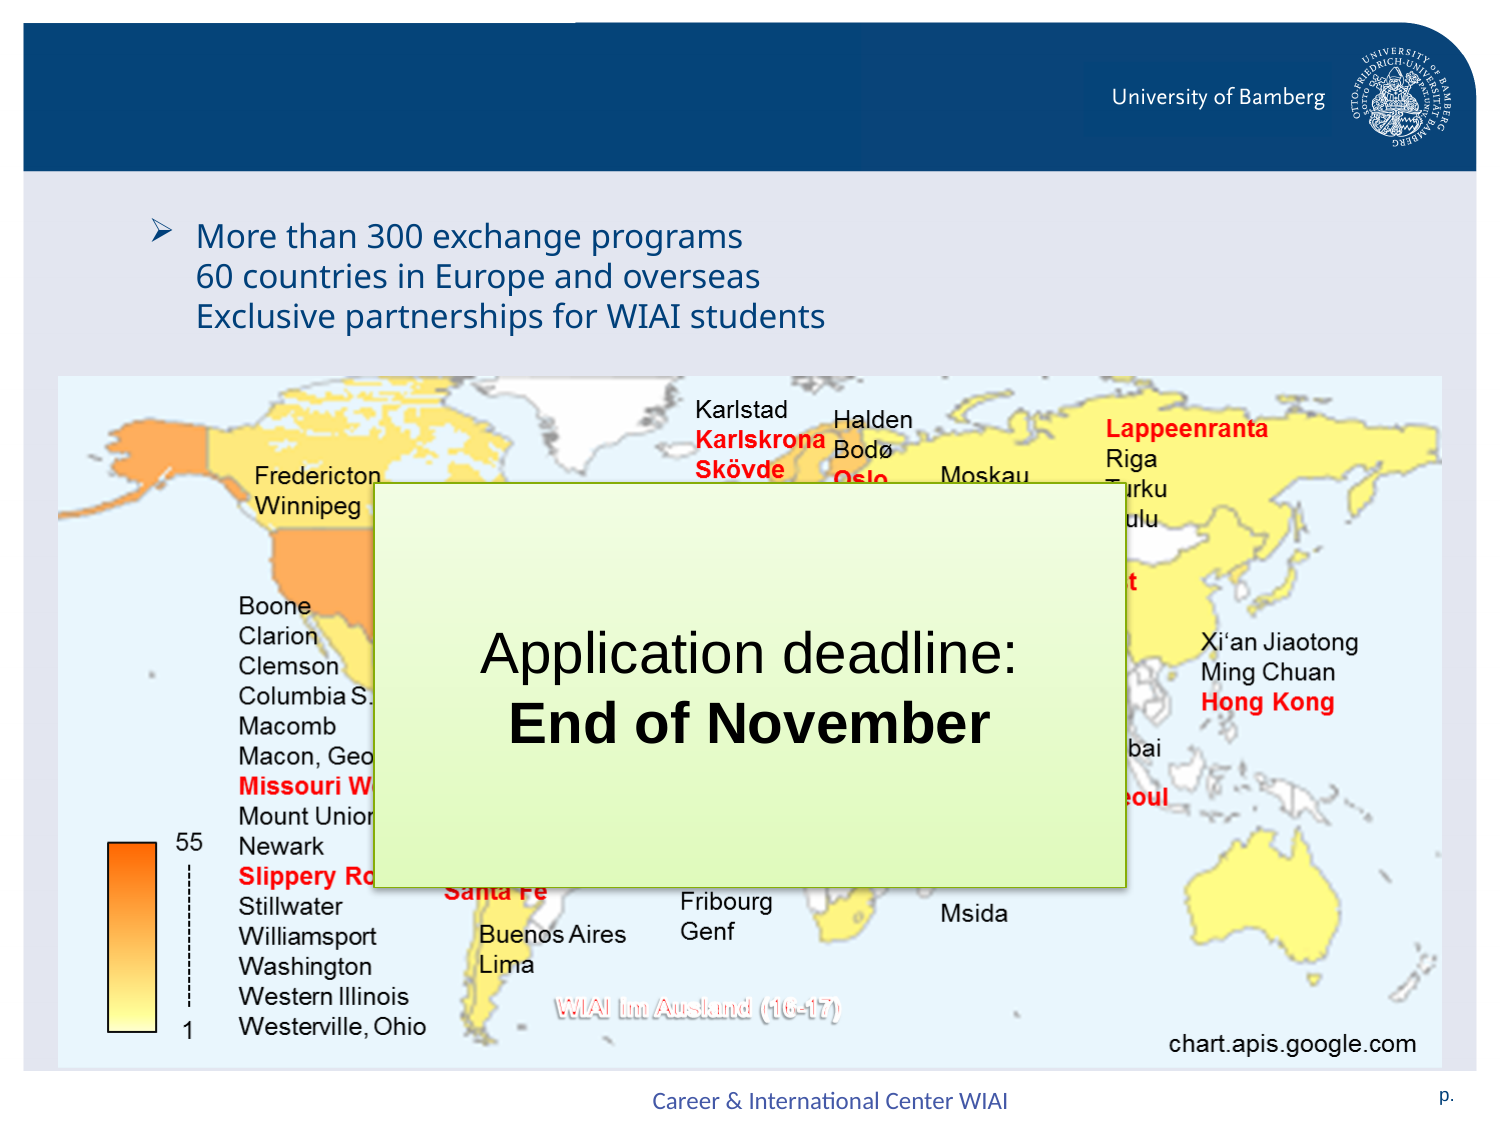

More than 300 exchange programs
60 countries in Europe and overseas
Exclusive partnerships for WIAI students
# More than 300 exchange programs
60 countries in Europe and overseas
Exclusive partnerships for WIAI students
Application deadline:
End of November
Career & International Center WIAI